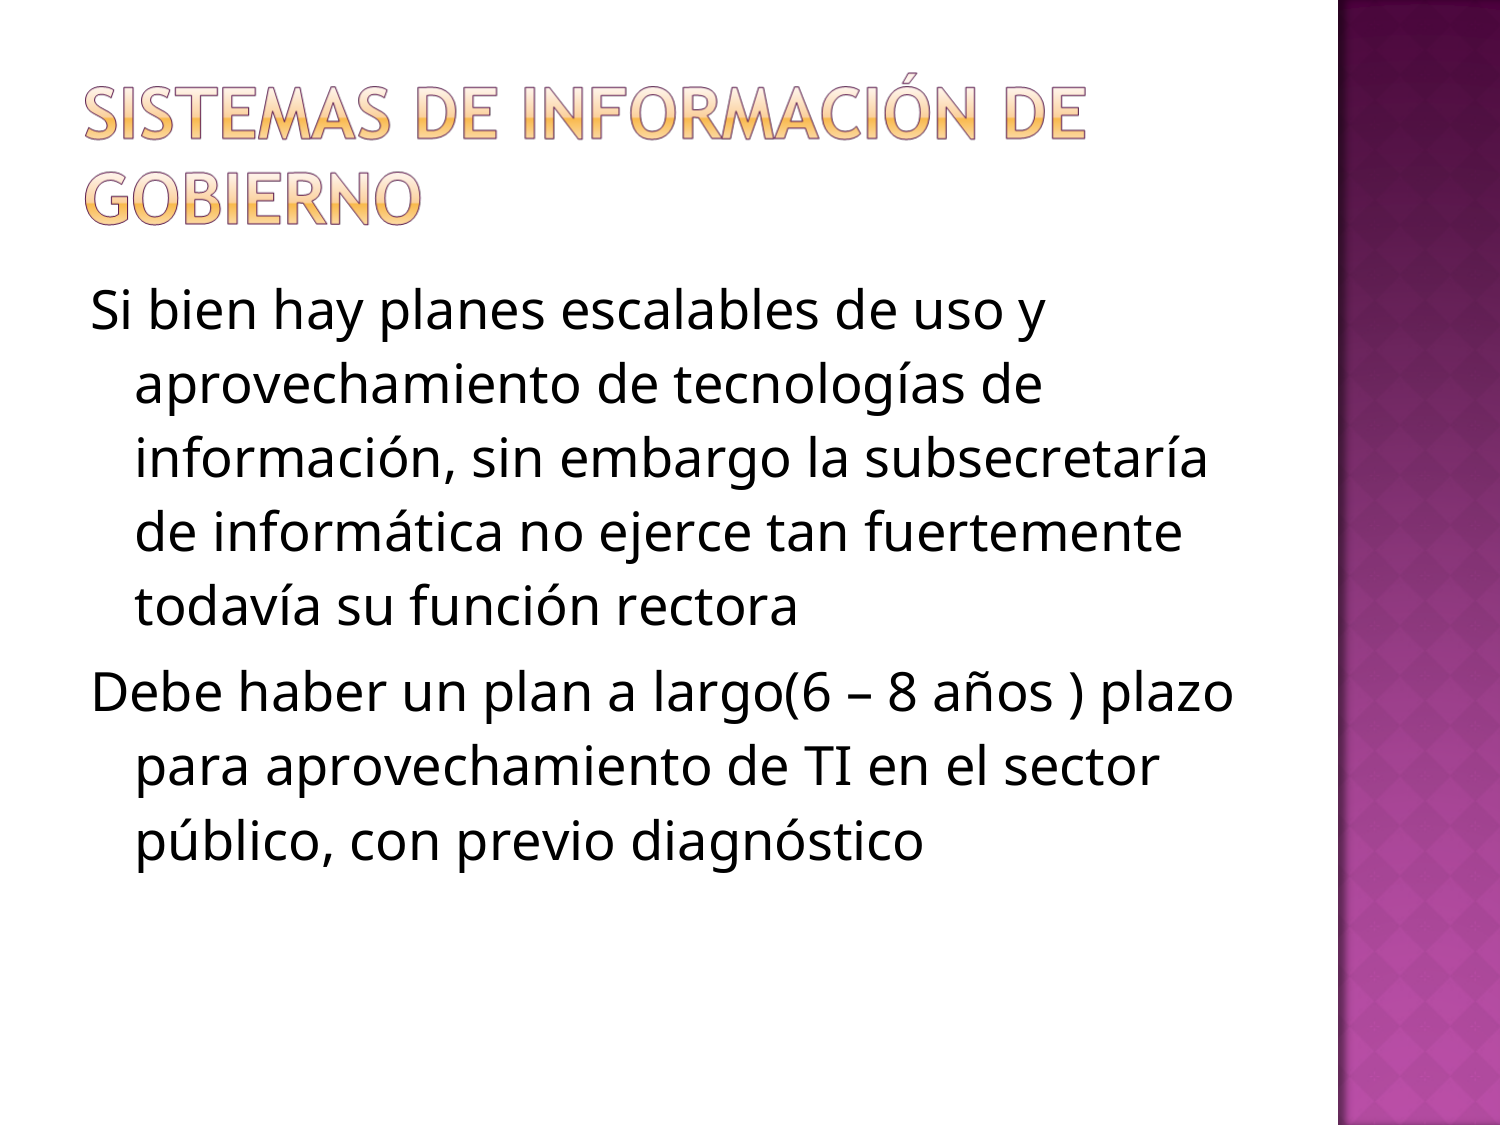

# Si bien hay planes escalables de uso y aprovechamiento de tecnologías de información, sin embargo la subsecretaría de informática no ejerce tan fuertemente todavía su función rectora
Debe haber un plan a largo(6 – 8 años ) plazo para aprovechamiento de TI en el sector público, con previo diagnóstico